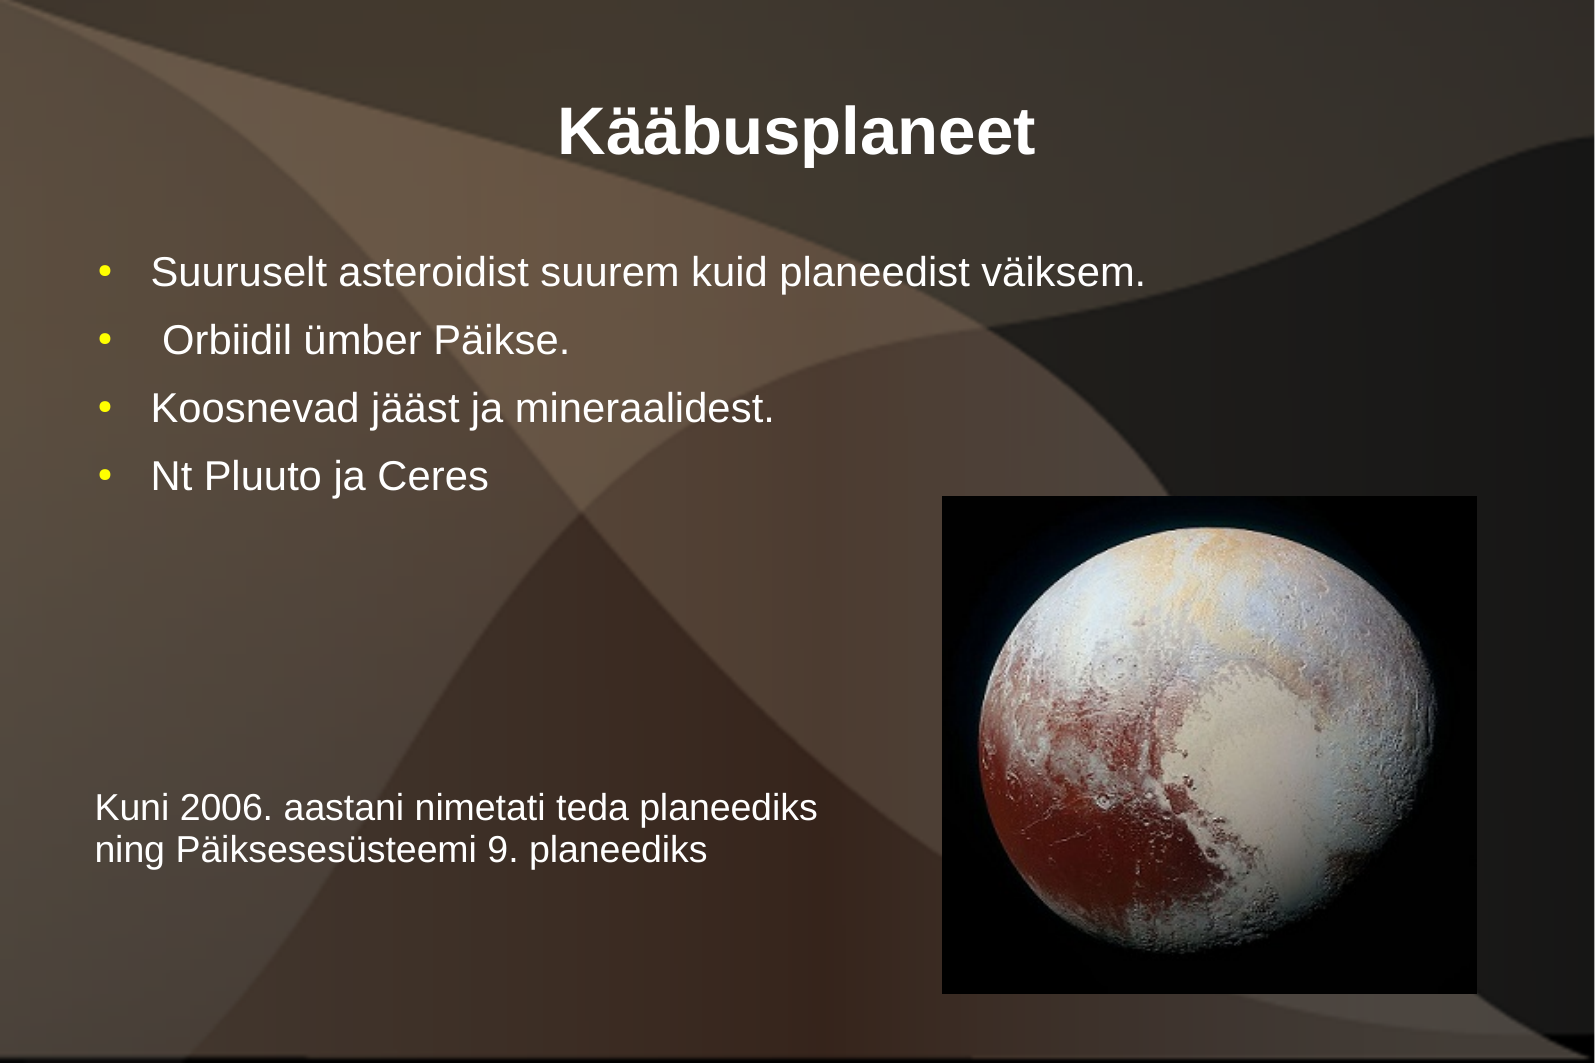

# Kääbusplaneet
Suuruselt asteroidist suurem kuid planeedist väiksem.
 Orbiidil ümber Päikse.
Koosnevad jääst ja mineraalidest.
Nt Pluuto ja Ceres
Kuni 2006. aastani nimetati teda planeediks ning Päiksesesüsteemi 9. planeediks